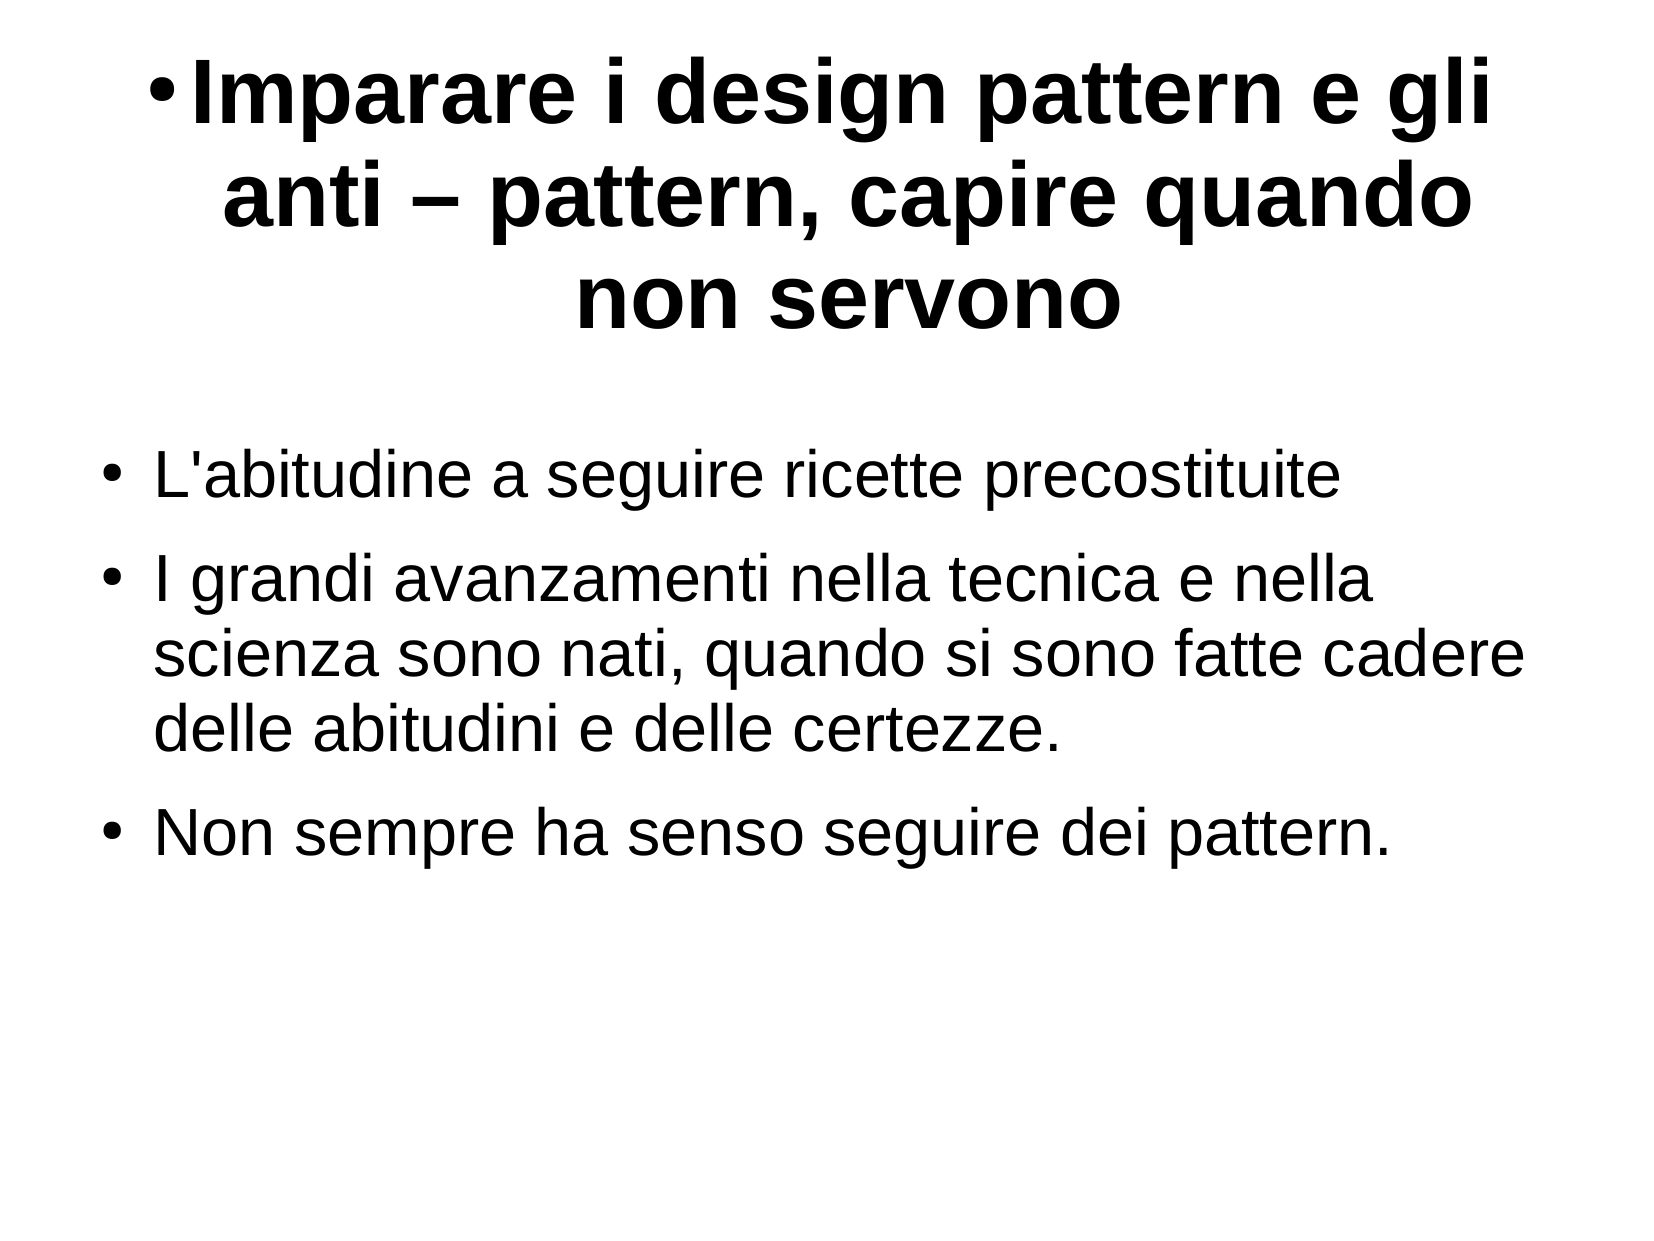

# Imparare i design pattern e gli anti – pattern, capire quando non servono
L'abitudine a seguire ricette precostituite
I grandi avanzamenti nella tecnica e nella scienza sono nati, quando si sono fatte cadere delle abitudini e delle certezze.
Non sempre ha senso seguire dei pattern.